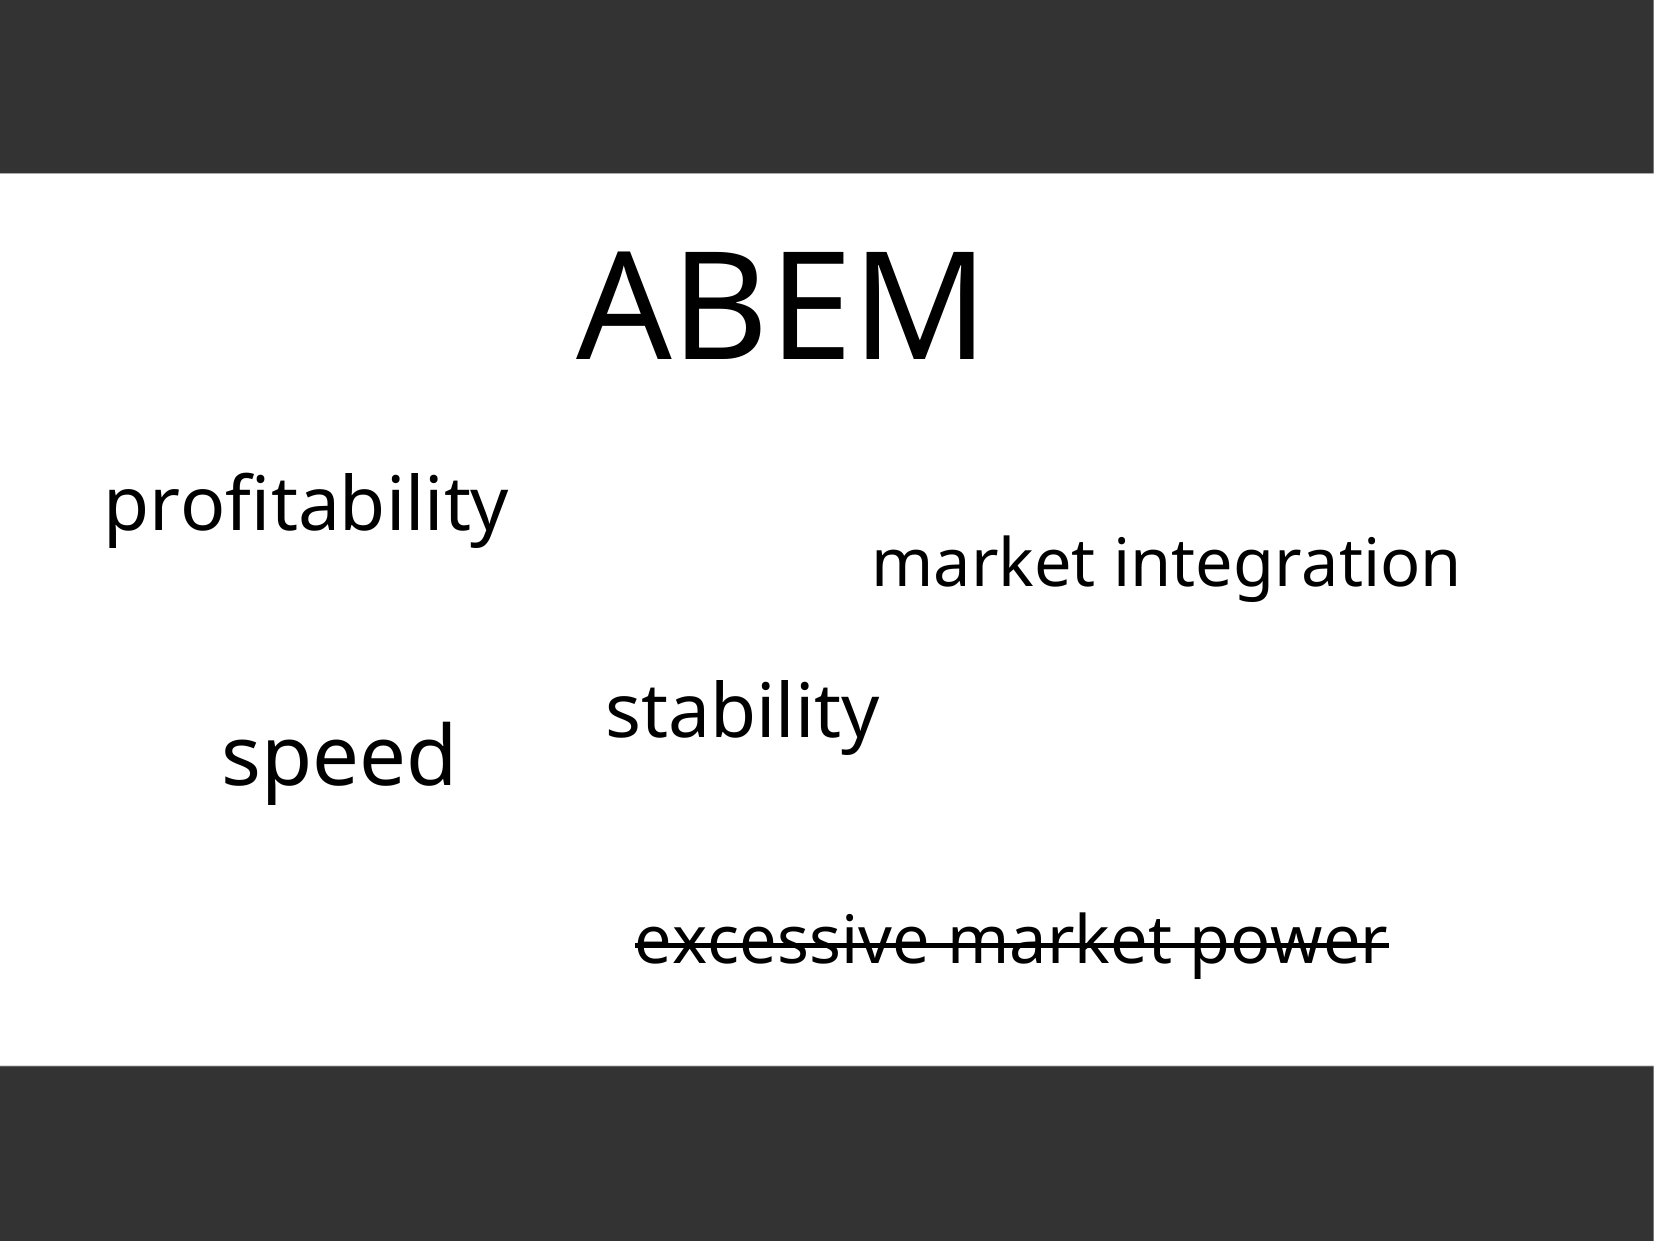

# ABEM
profitability
market integration
stability
speed
excessive market power